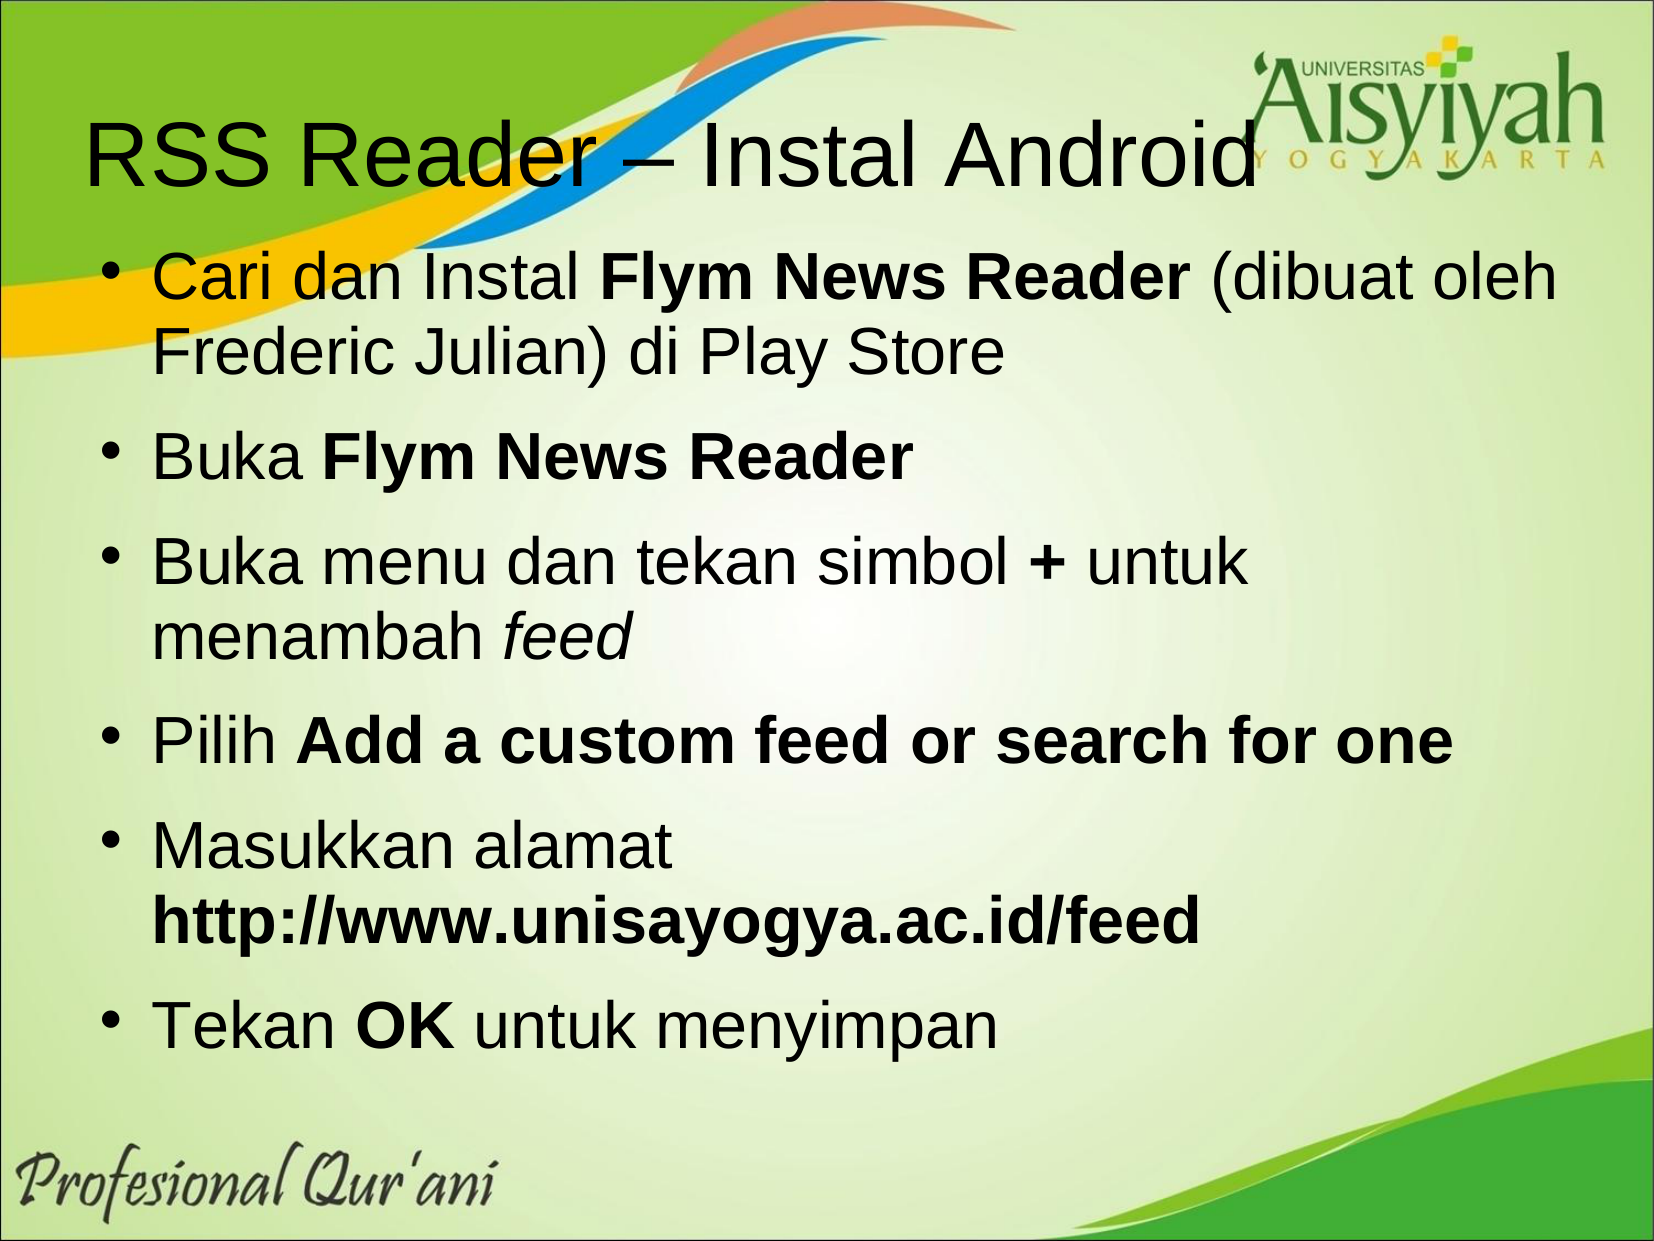

RSS Reader – Instal Android
Cari dan Instal Flym News Reader (dibuat oleh Frederic Julian) di Play Store
Buka Flym News Reader
Buka menu dan tekan simbol + untuk menambah feed
Pilih Add a custom feed or search for one
Masukkan alamat http://www.unisayogya.ac.id/feed
Tekan OK untuk menyimpan